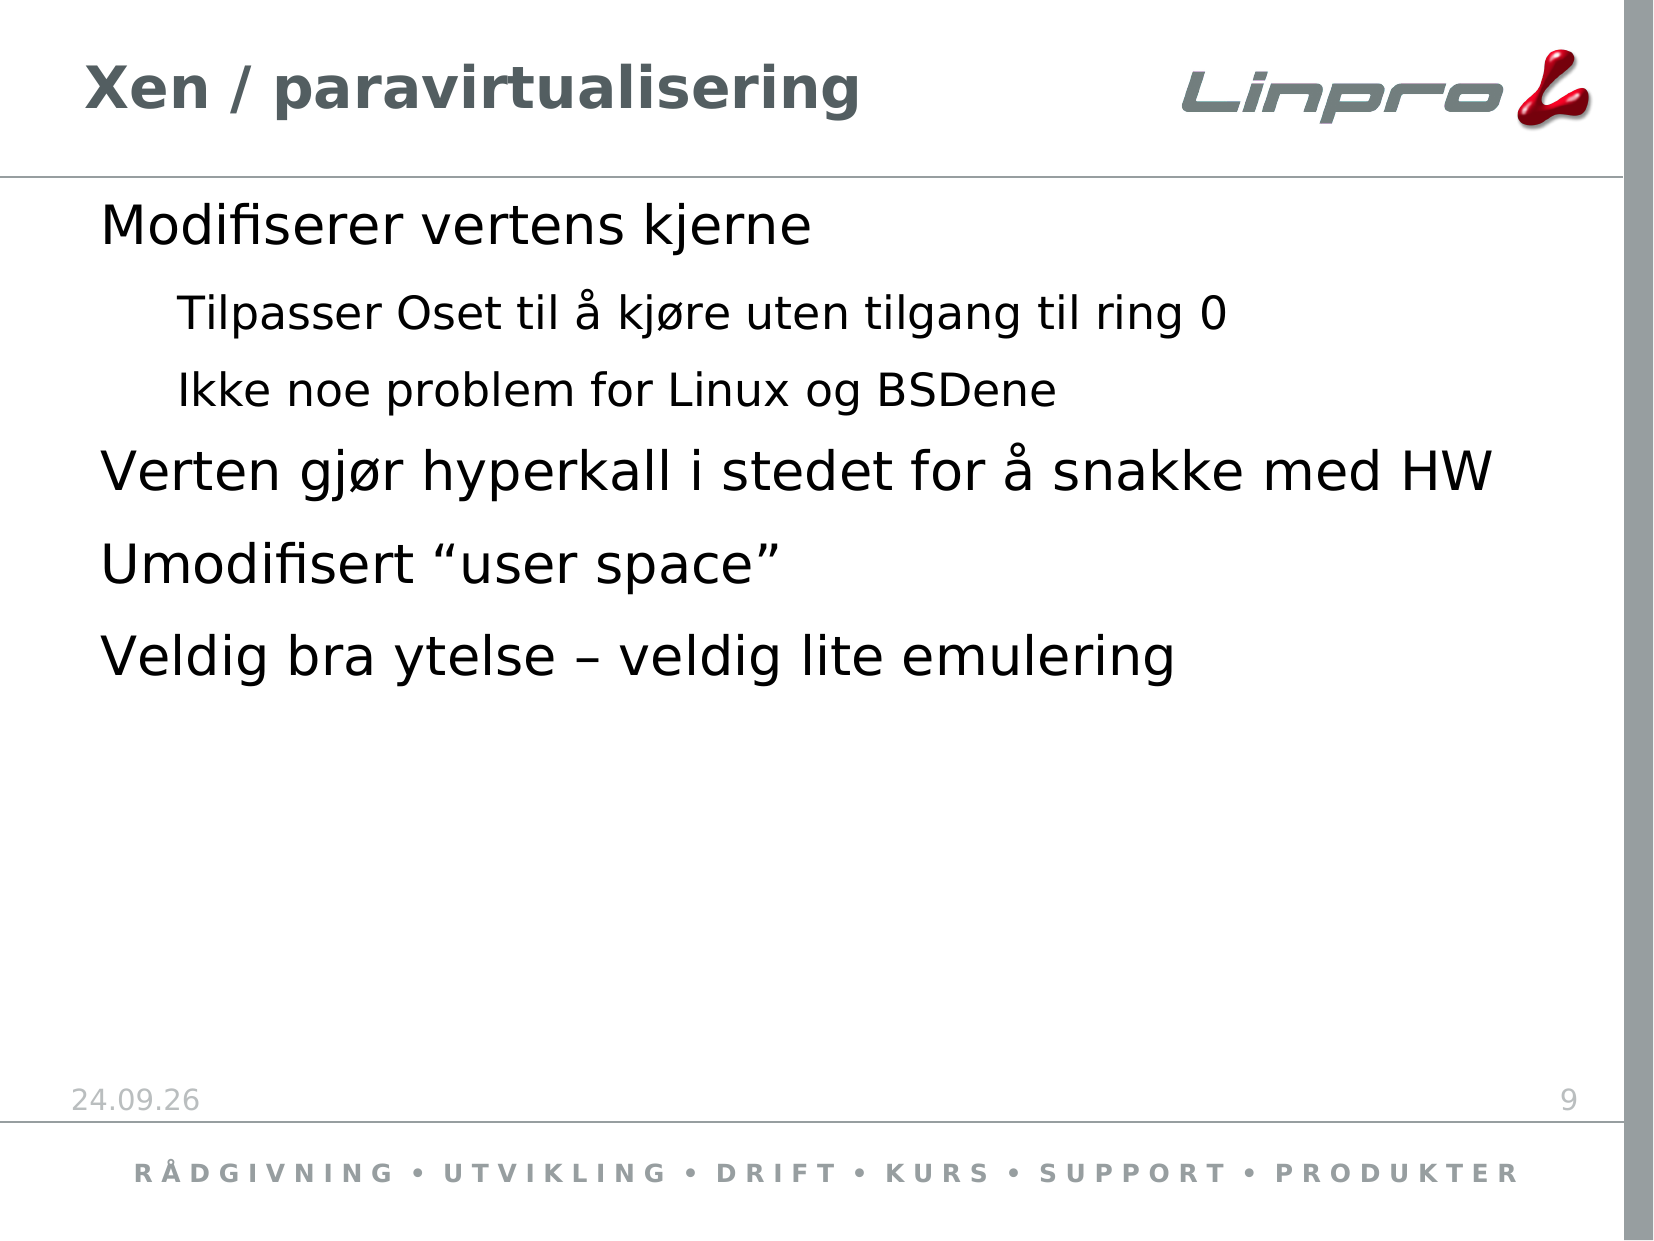

# Xen / paravirtualisering
Modifiserer vertens kjerne
Tilpasser Oset til å kjøre uten tilgang til ring 0
Ikke noe problem for Linux og BSDene
Verten gjør hyperkall i stedet for å snakke med HW
Umodifisert “user space”
Veldig bra ytelse – veldig lite emulering
9